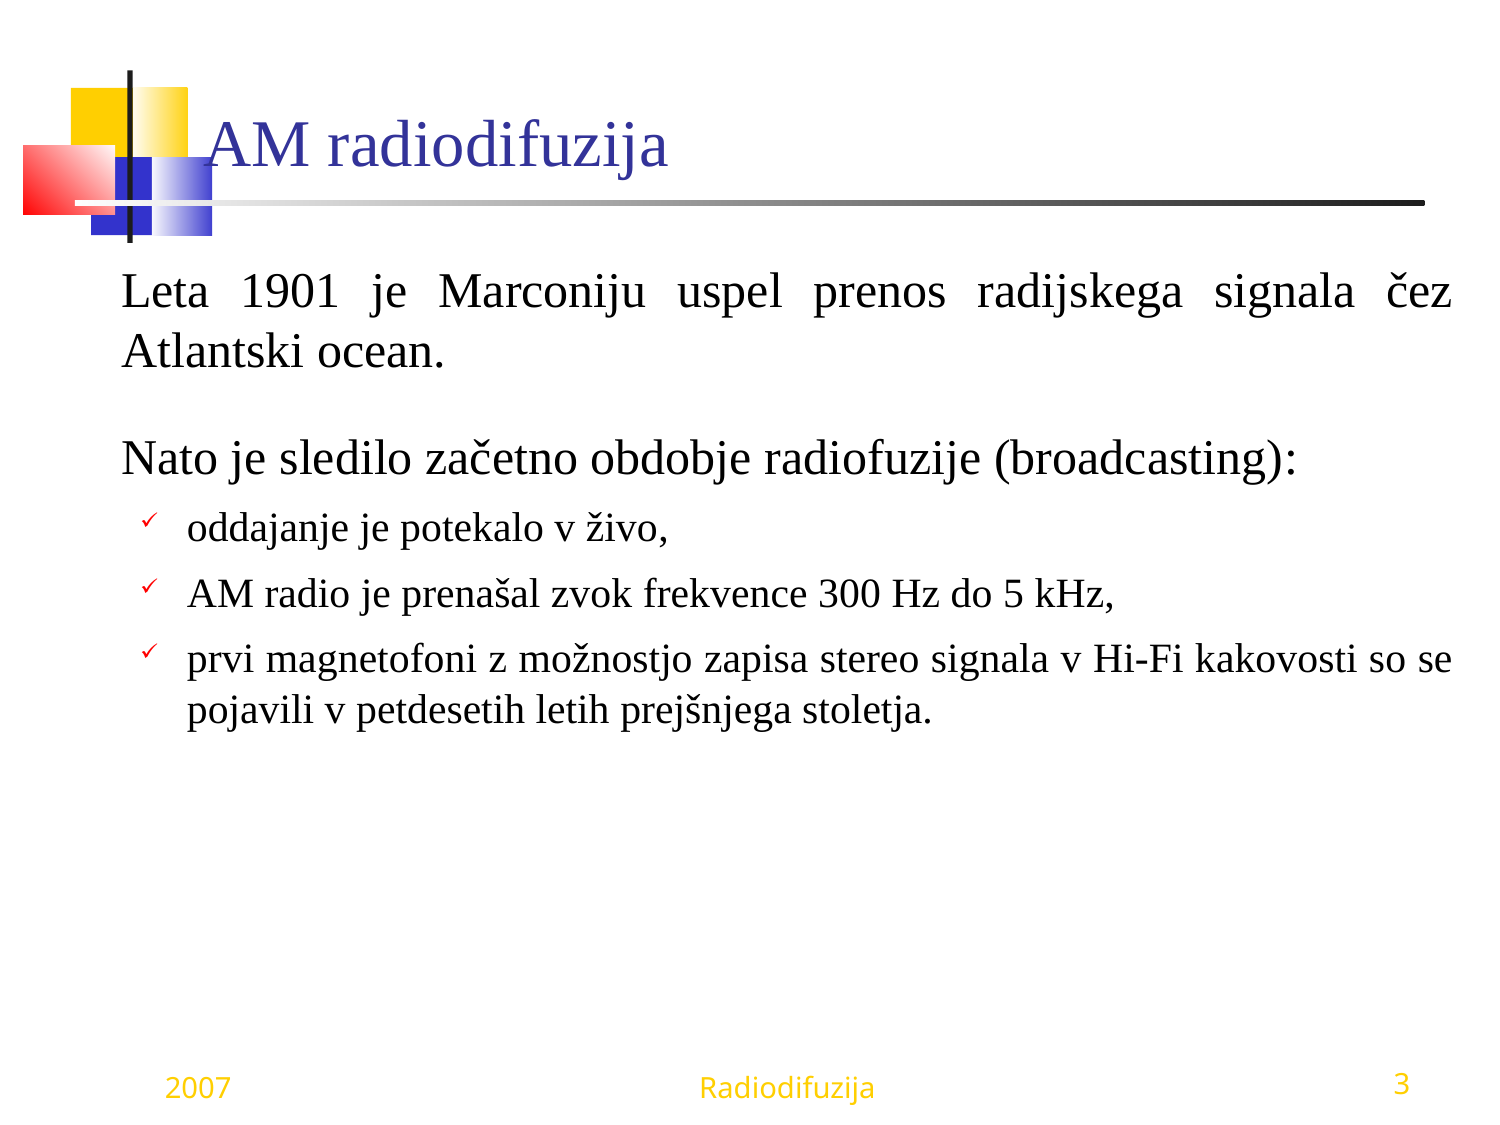

# AM radiodifuzija
	Leta 1901 je Marconiju uspel prenos radijskega signala čez Atlantski ocean.
	Nato je sledilo začetno obdobje radiofuzije (broadcasting):
oddajanje je potekalo v živo,
AM radio je prenašal zvok frekvence 300 Hz do 5 kHz,
prvi magnetofoni z možnostjo zapisa stereo signala v Hi-Fi kakovosti so se pojavili v petdesetih letih prejšnjega stoletja.
2007
Radiodifuzija